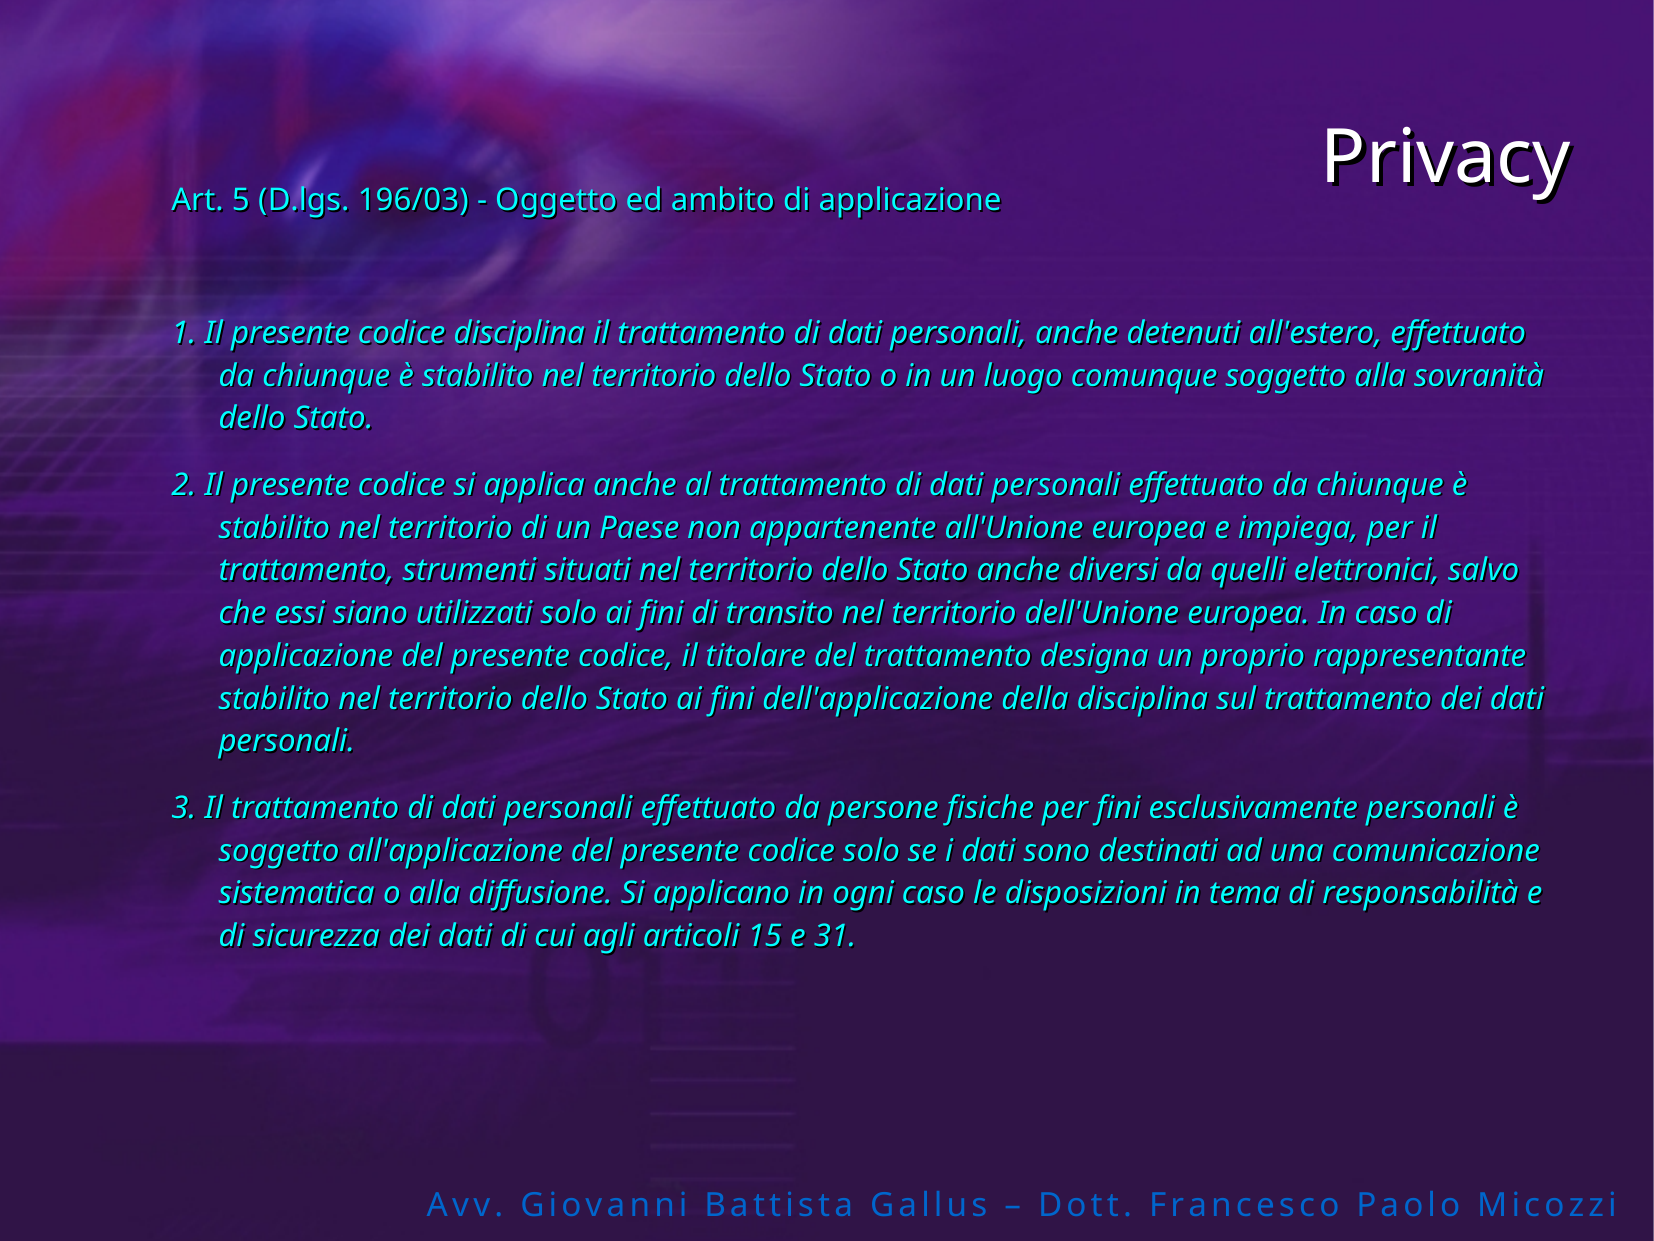

# Privacy
Art. 5 (D.lgs. 196/03) - Oggetto ed ambito di applicazione
1. Il presente codice disciplina il trattamento di dati personali, anche detenuti all'estero, effettuato da chiunque è stabilito nel territorio dello Stato o in un luogo comunque soggetto alla sovranità dello Stato.
2. Il presente codice si applica anche al trattamento di dati personali effettuato da chiunque è stabilito nel territorio di un Paese non appartenente all'Unione europea e impiega, per il trattamento, strumenti situati nel territorio dello Stato anche diversi da quelli elettronici, salvo che essi siano utilizzati solo ai fini di transito nel territorio dell'Unione europea. In caso di applicazione del presente codice, il titolare del trattamento designa un proprio rappresentante stabilito nel territorio dello Stato ai fini dell'applicazione della disciplina sul trattamento dei dati personali.
3. Il trattamento di dati personali effettuato da persone fisiche per fini esclusivamente personali è soggetto all'applicazione del presente codice solo se i dati sono destinati ad una comunicazione sistematica o alla diffusione. Si applicano in ogni caso le disposizioni in tema di responsabilità e di sicurezza dei dati di cui agli articoli 15 e 31.
dott. Francesco Paolo Micozzi - f.micozzi@studionati.it